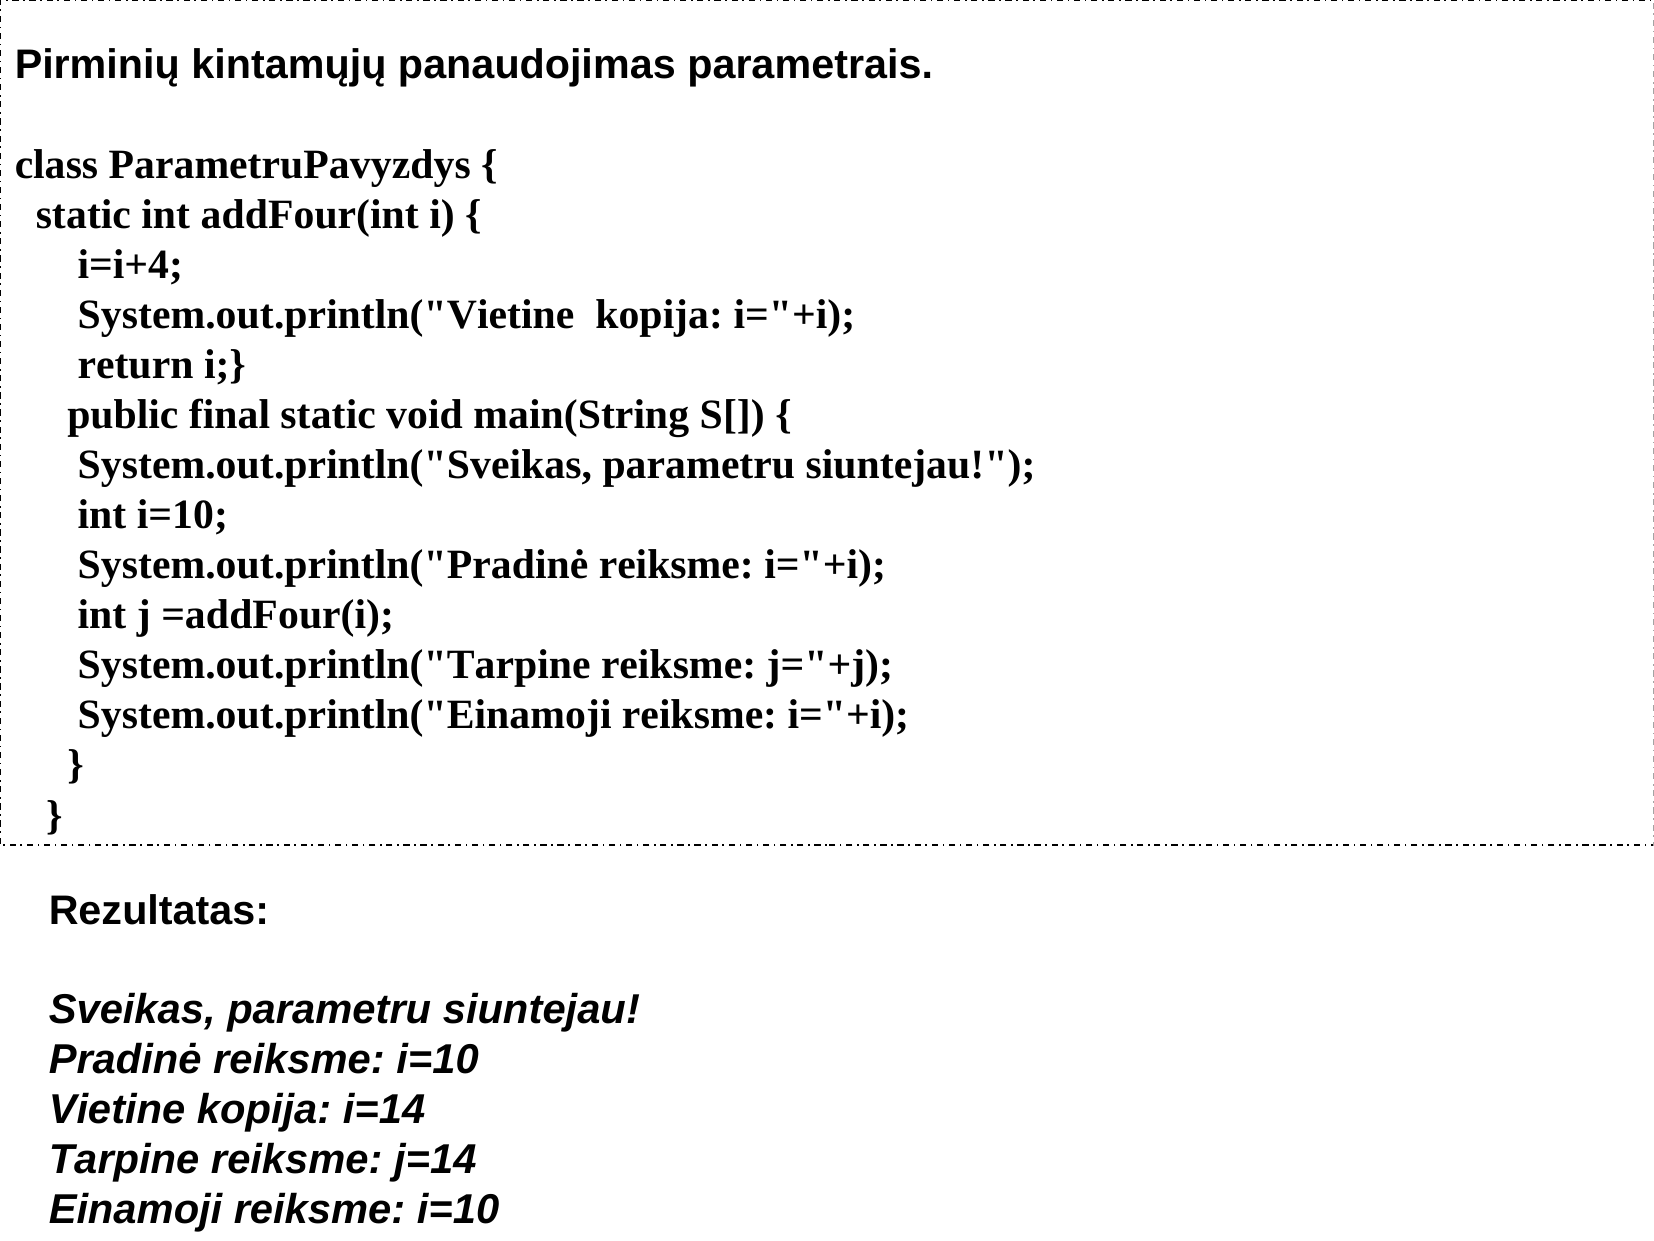

Pirminių kintamųjų panaudojimas parametrais.
class ParametruPavyzdys {
 static int addFour(int i) {
 i=i+4;
 System.out.println("Vietine kopija: i="+i);
 return i;}
 public final static void main(String S[]) {
 System.out.println("Sveikas, parametru siuntejau!");
 int i=10;
 System.out.println("Pradinė reiksme: i="+i);
 int j =addFour(i);
 System.out.println("Tarpine reiksme: j="+j);
 System.out.println("Einamoji reiksme: i="+i);
 }
 }
Rezultatas:
Sveikas, parametru siuntejau!
Pradinė reiksme: i=10
Vietine kopija: i=14
Tarpine reiksme: j=14
Einamoji reiksme: i=10